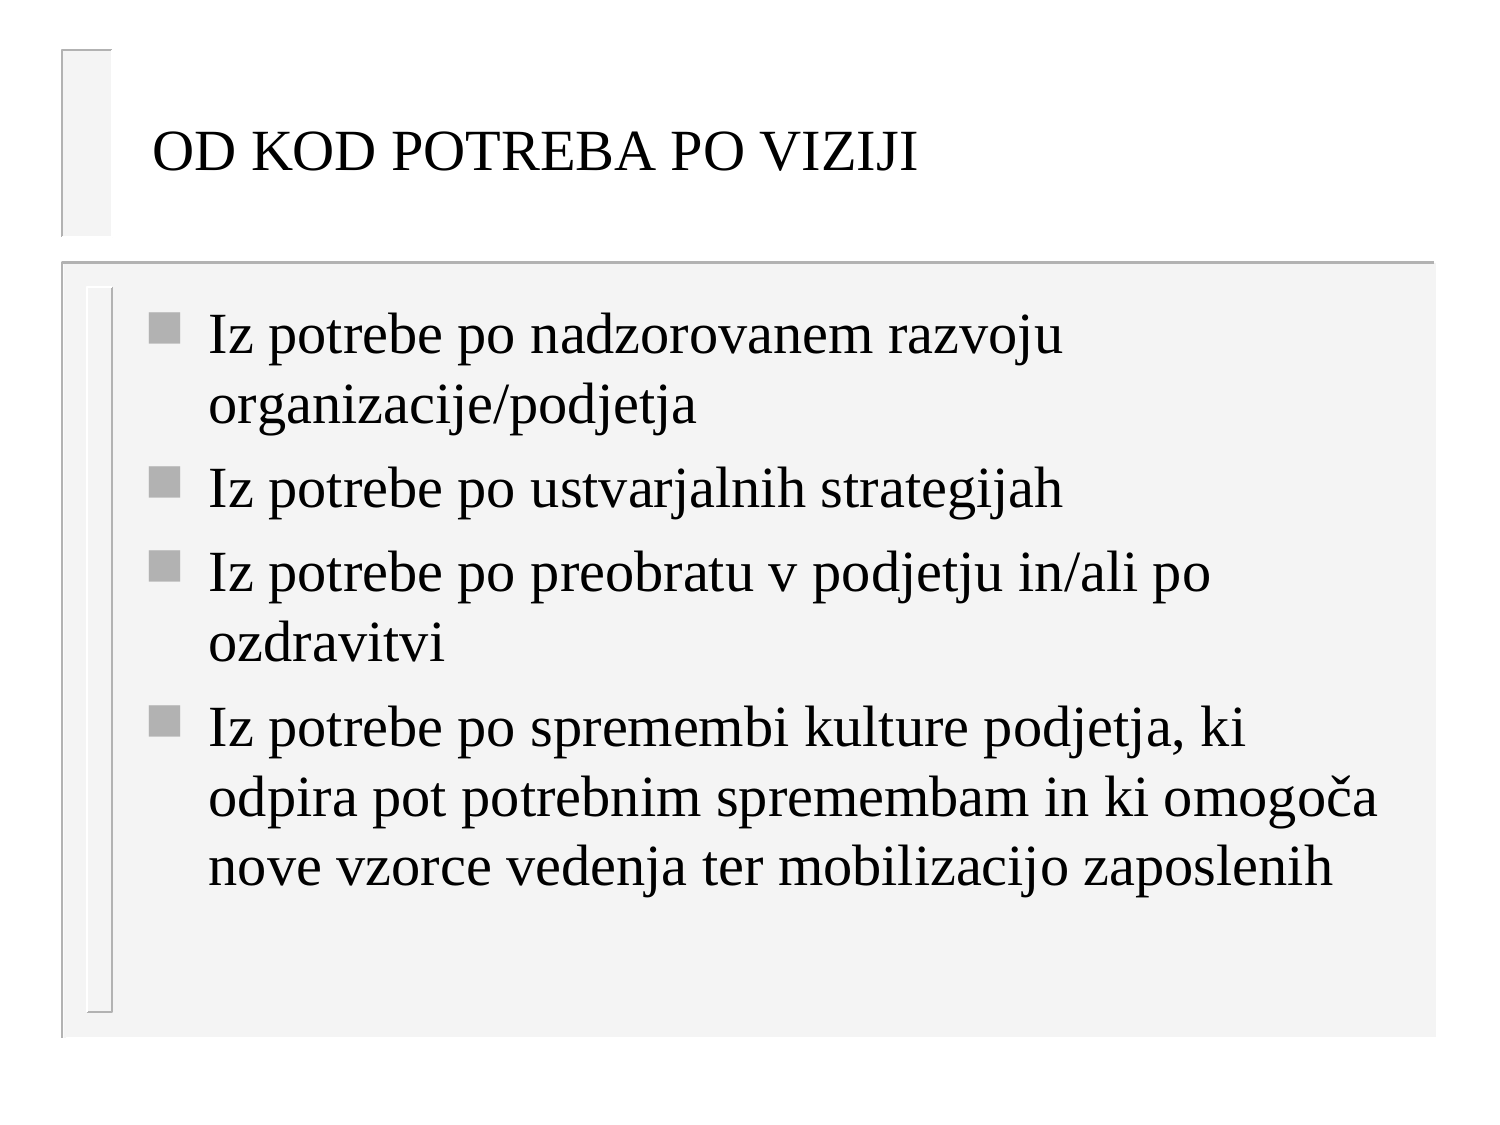

# OD KOD POTREBA PO VIZIJI
Iz potrebe po nadzorovanem razvoju organizacije/podjetja
Iz potrebe po ustvarjalnih strategijah
Iz potrebe po preobratu v podjetju in/ali po ozdravitvi
Iz potrebe po spremembi kulture podjetja, ki odpira pot potrebnim spremembam in ki omogoča nove vzorce vedenja ter mobilizacijo zaposlenih